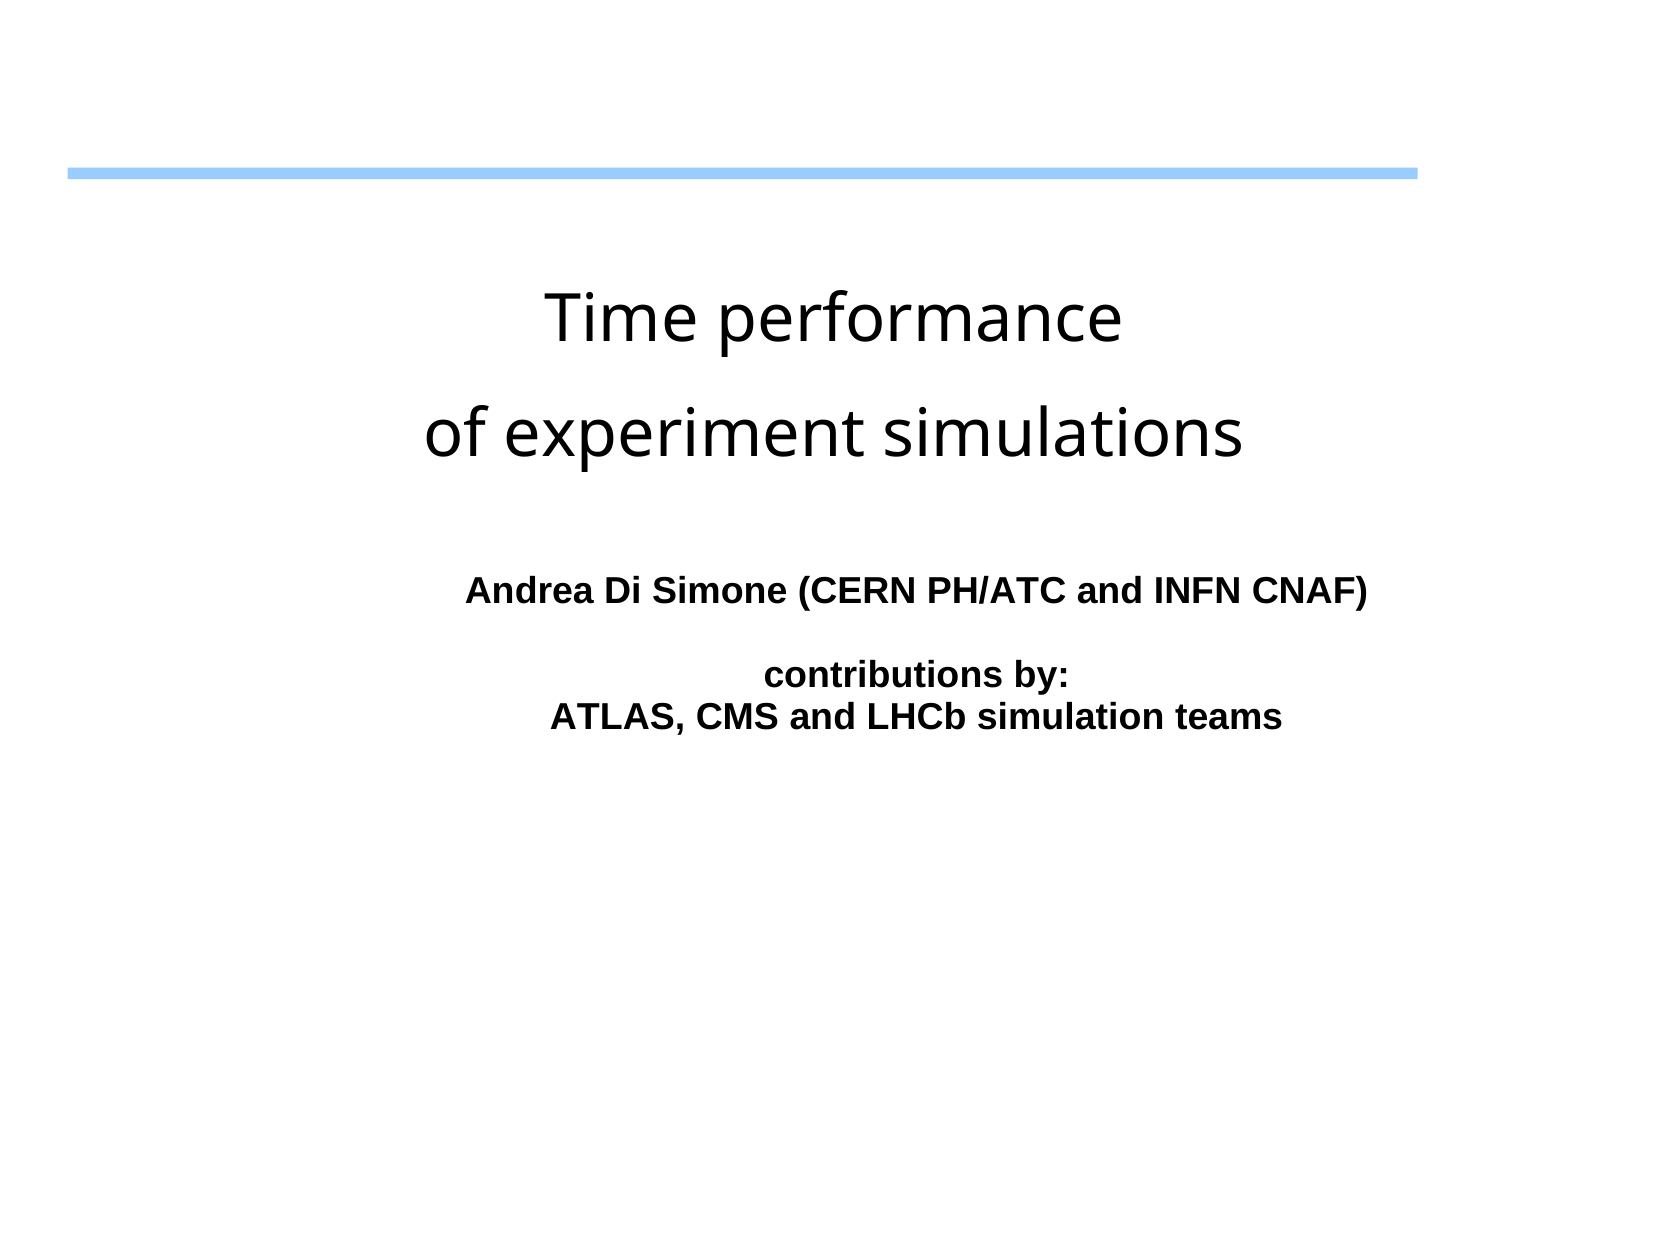

Time performance
of experiment simulations
Andrea Di Simone (CERN PH/ATC and INFN CNAF)
contributions by:
ATLAS, CMS and LHCb simulation teams